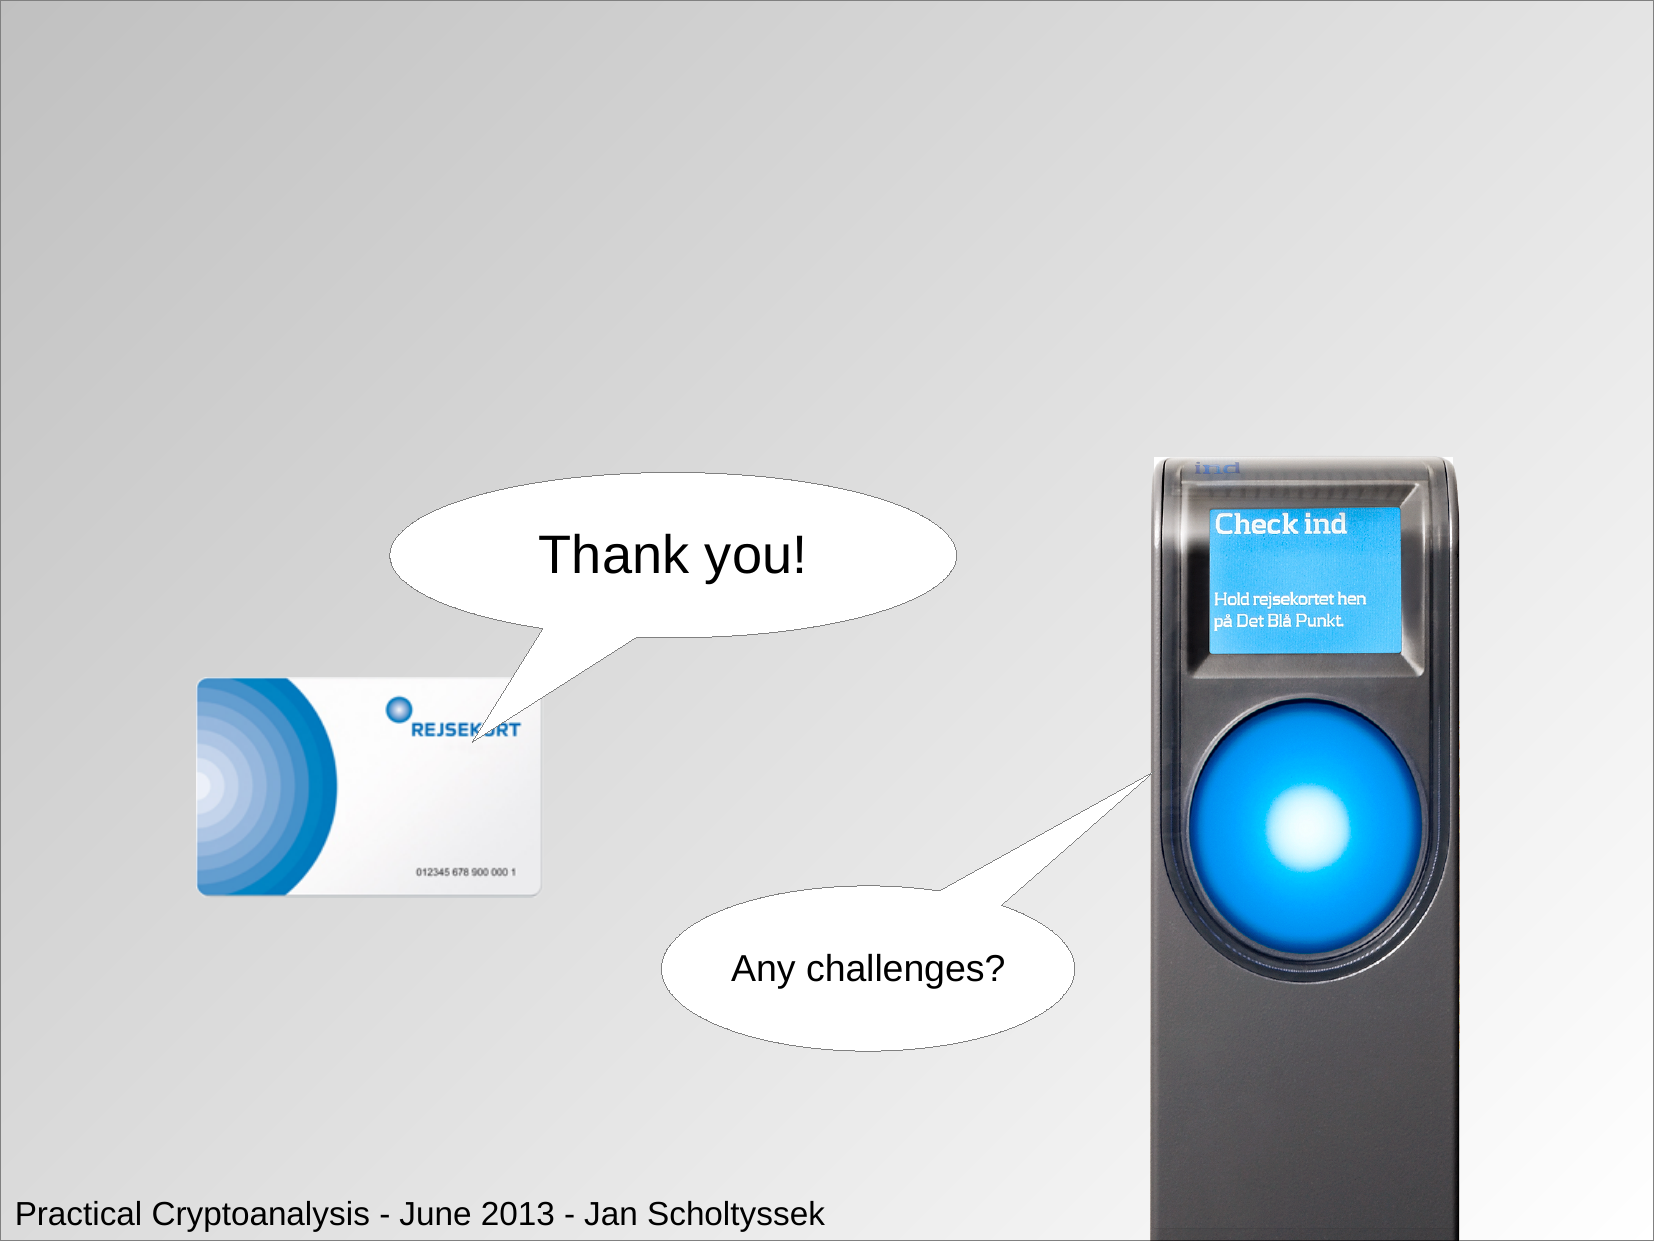

Thank you!
Any challenges?
Practical Cryptoanalysis - June 2013 - Jan Scholtyssek